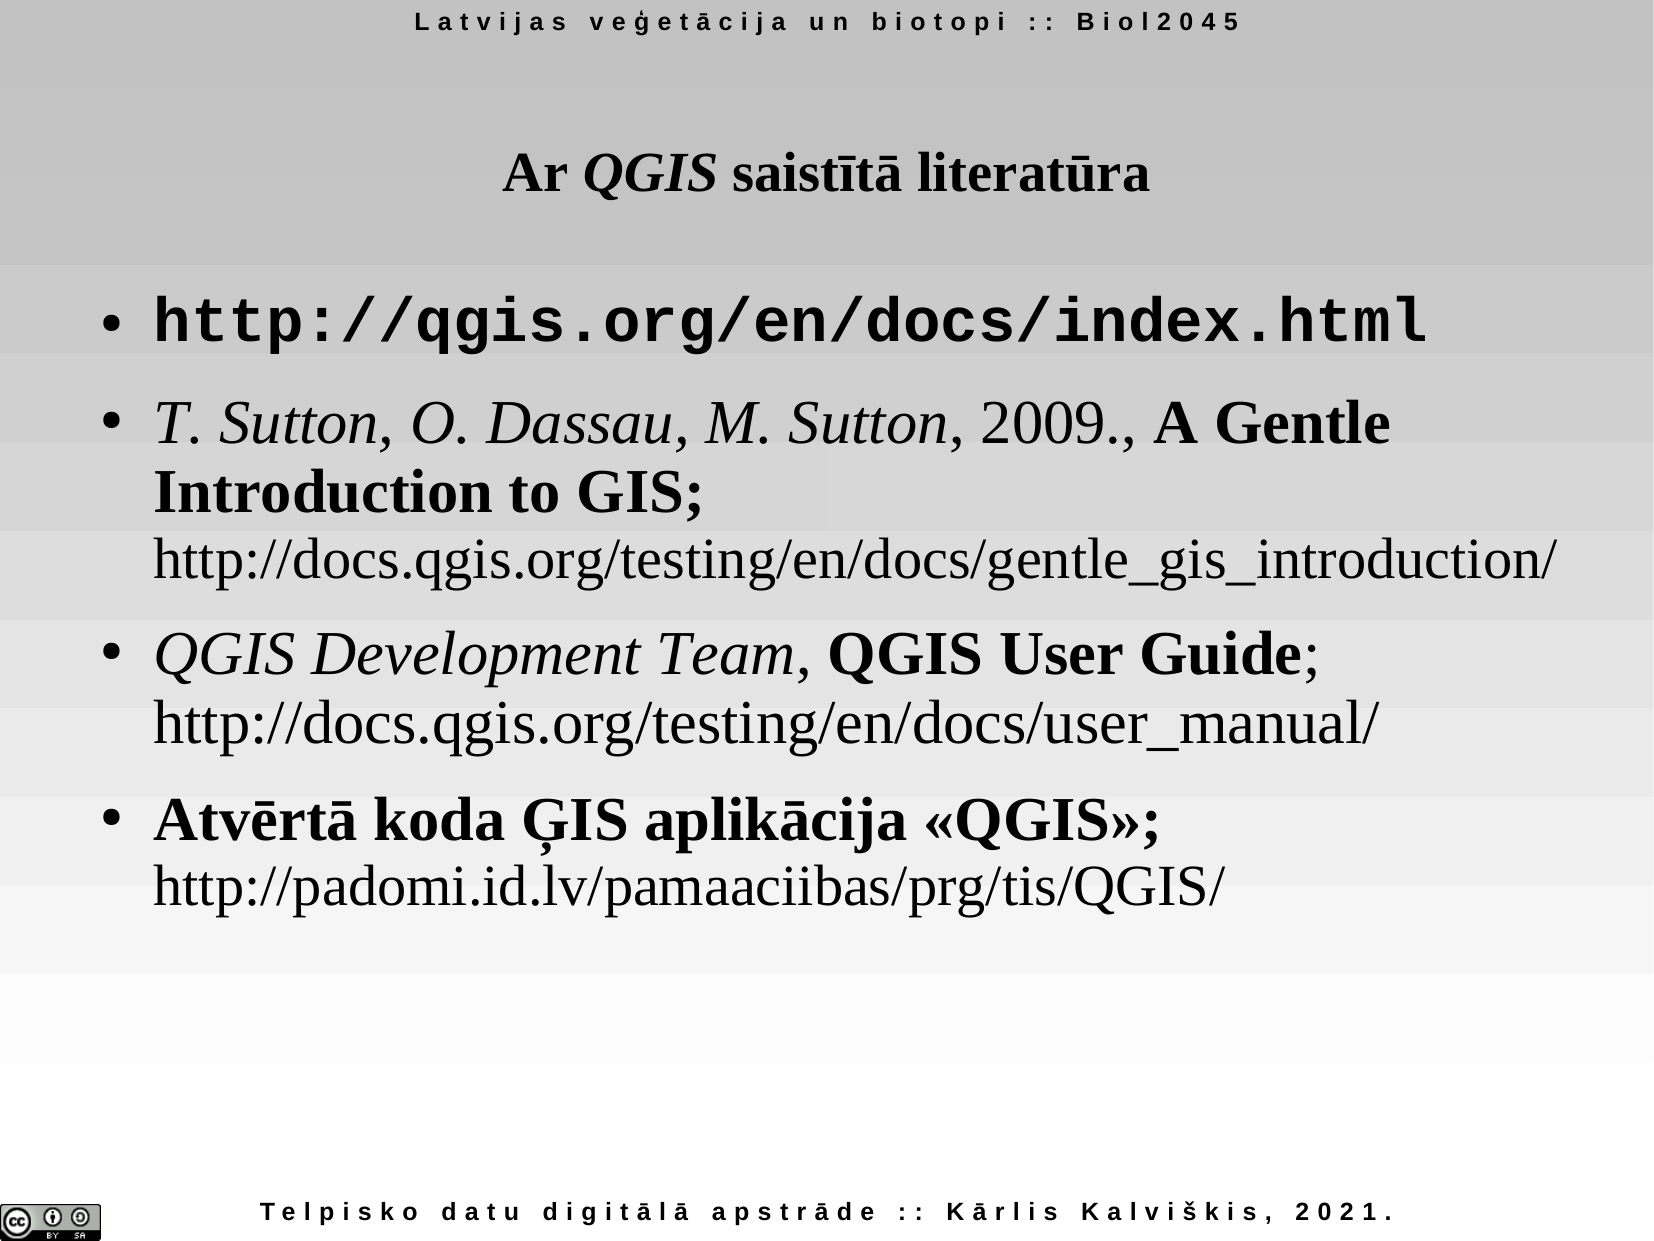

# Ar QGIS saistītā literatūra
http://qgis.org/en/docs/index.html
T. Sutton, O. Dassau, M. Sutton, 2009., A Gentle Introduction to GIS;
http://docs.qgis.org/testing/en/docs/gentle_gis_introduction/
QGIS Development Team, QGIS User Guide;
http://docs.qgis.org/testing/en/docs/user_manual/
Atvērtā koda ĢIS aplikācija «QGIS»;
http://padomi.id.lv/pamaaciibas/prg/tis/QGIS/